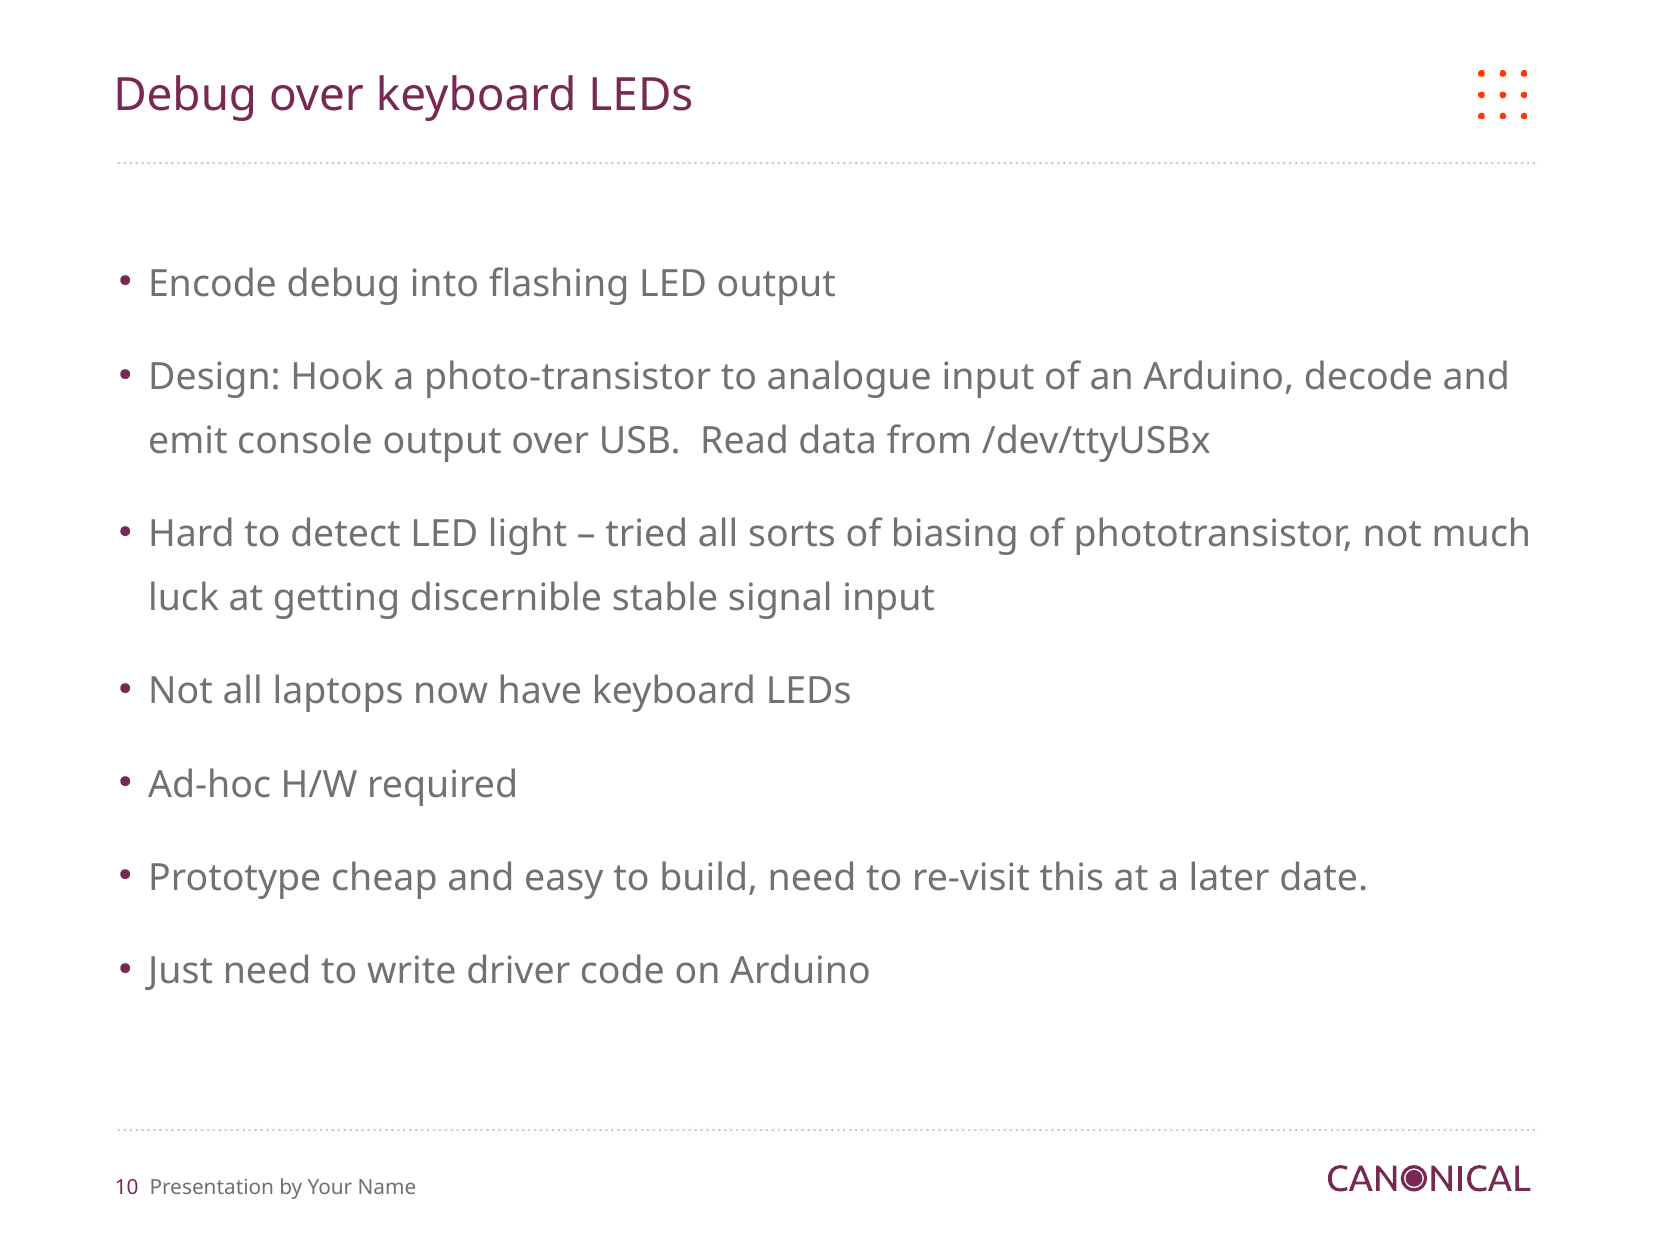

# Debug over keyboard LEDs
Encode debug into flashing LED output
Design: Hook a photo-transistor to analogue input of an Arduino, decode and emit console output over USB. Read data from /dev/ttyUSBx
Hard to detect LED light – tried all sorts of biasing of phototransistor, not much luck at getting discernible stable signal input
Not all laptops now have keyboard LEDs
Ad-hoc H/W required
Prototype cheap and easy to build, need to re-visit this at a later date.
Just need to write driver code on Arduino